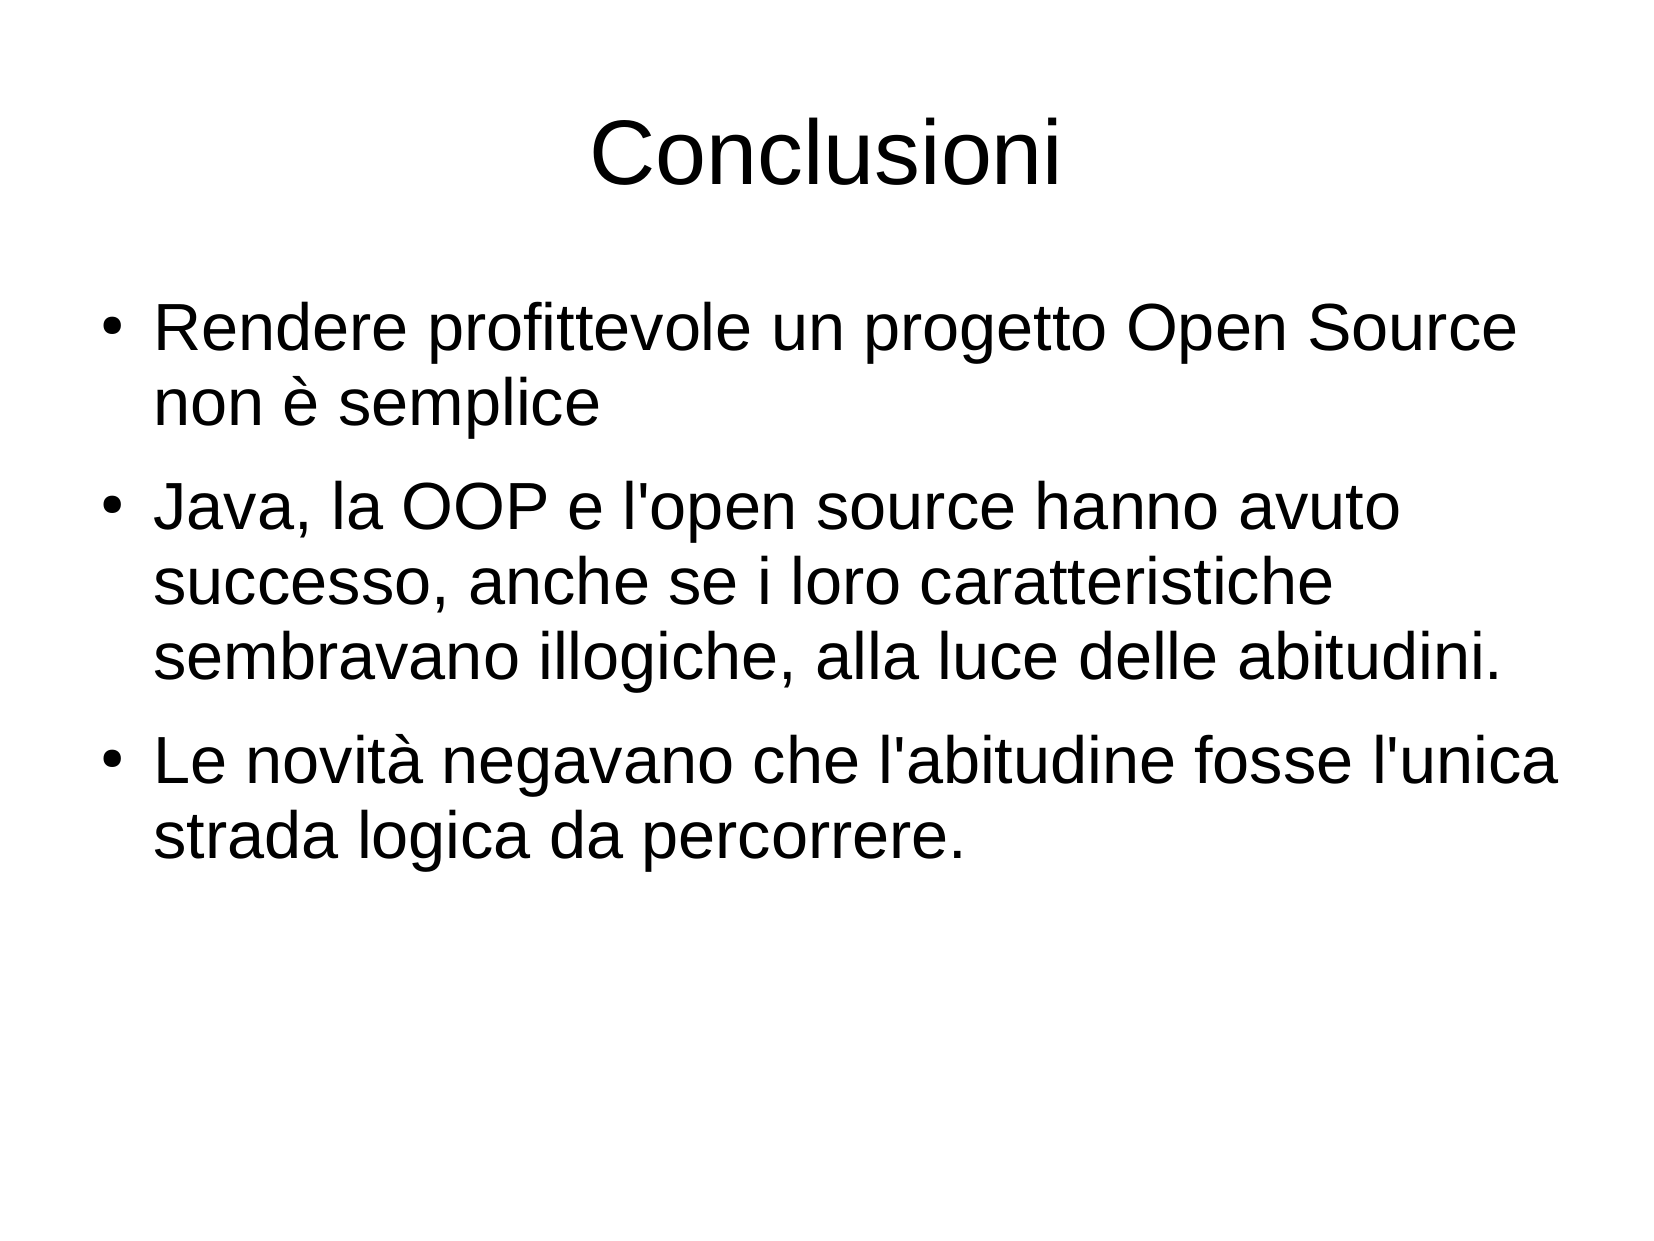

# Conclusioni
Rendere profittevole un progetto Open Source non è semplice
Java, la OOP e l'open source hanno avuto successo, anche se i loro caratteristiche sembravano illogiche, alla luce delle abitudini.
Le novità negavano che l'abitudine fosse l'unica strada logica da percorrere.